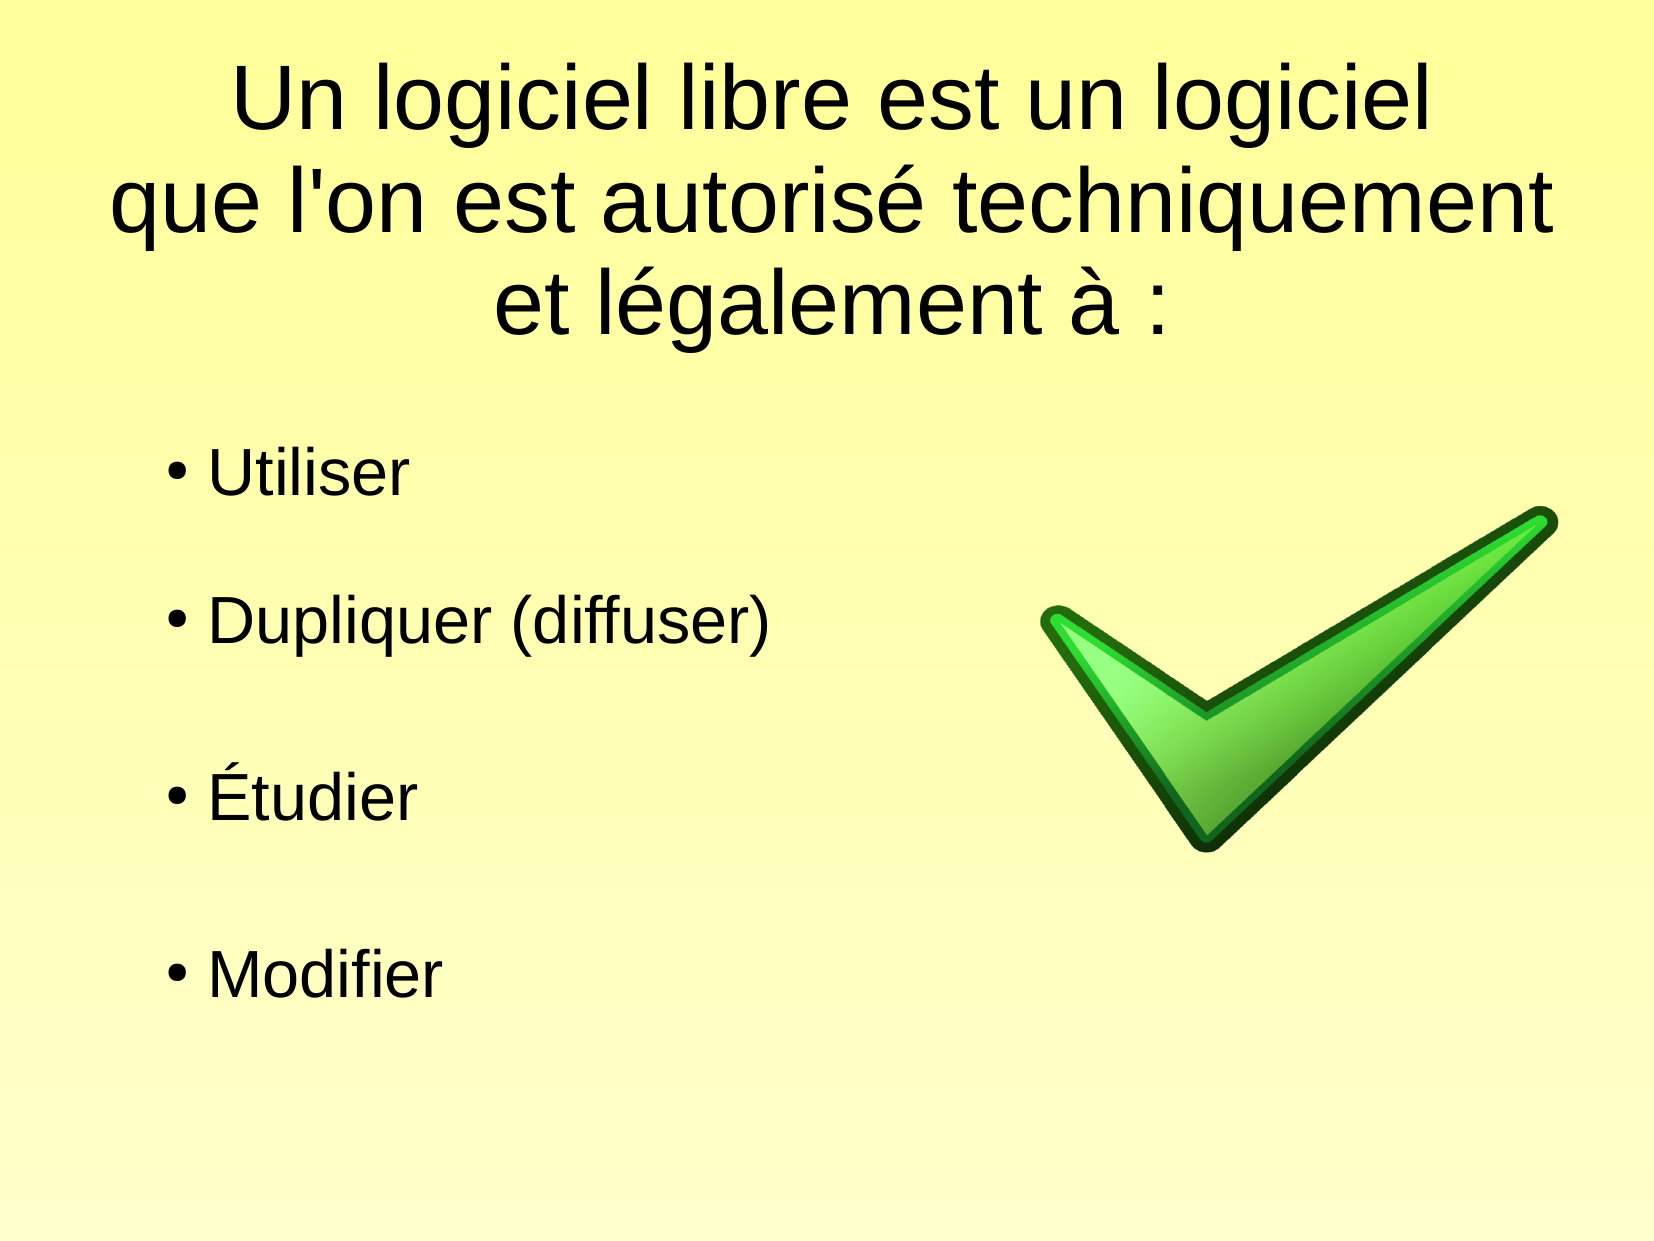

# Un logiciel libre est un logiciel que l'on est autorisé techniquement et légalement à :
 Utiliser
 Dupliquer (diffuser)
 Étudier
 Modifier